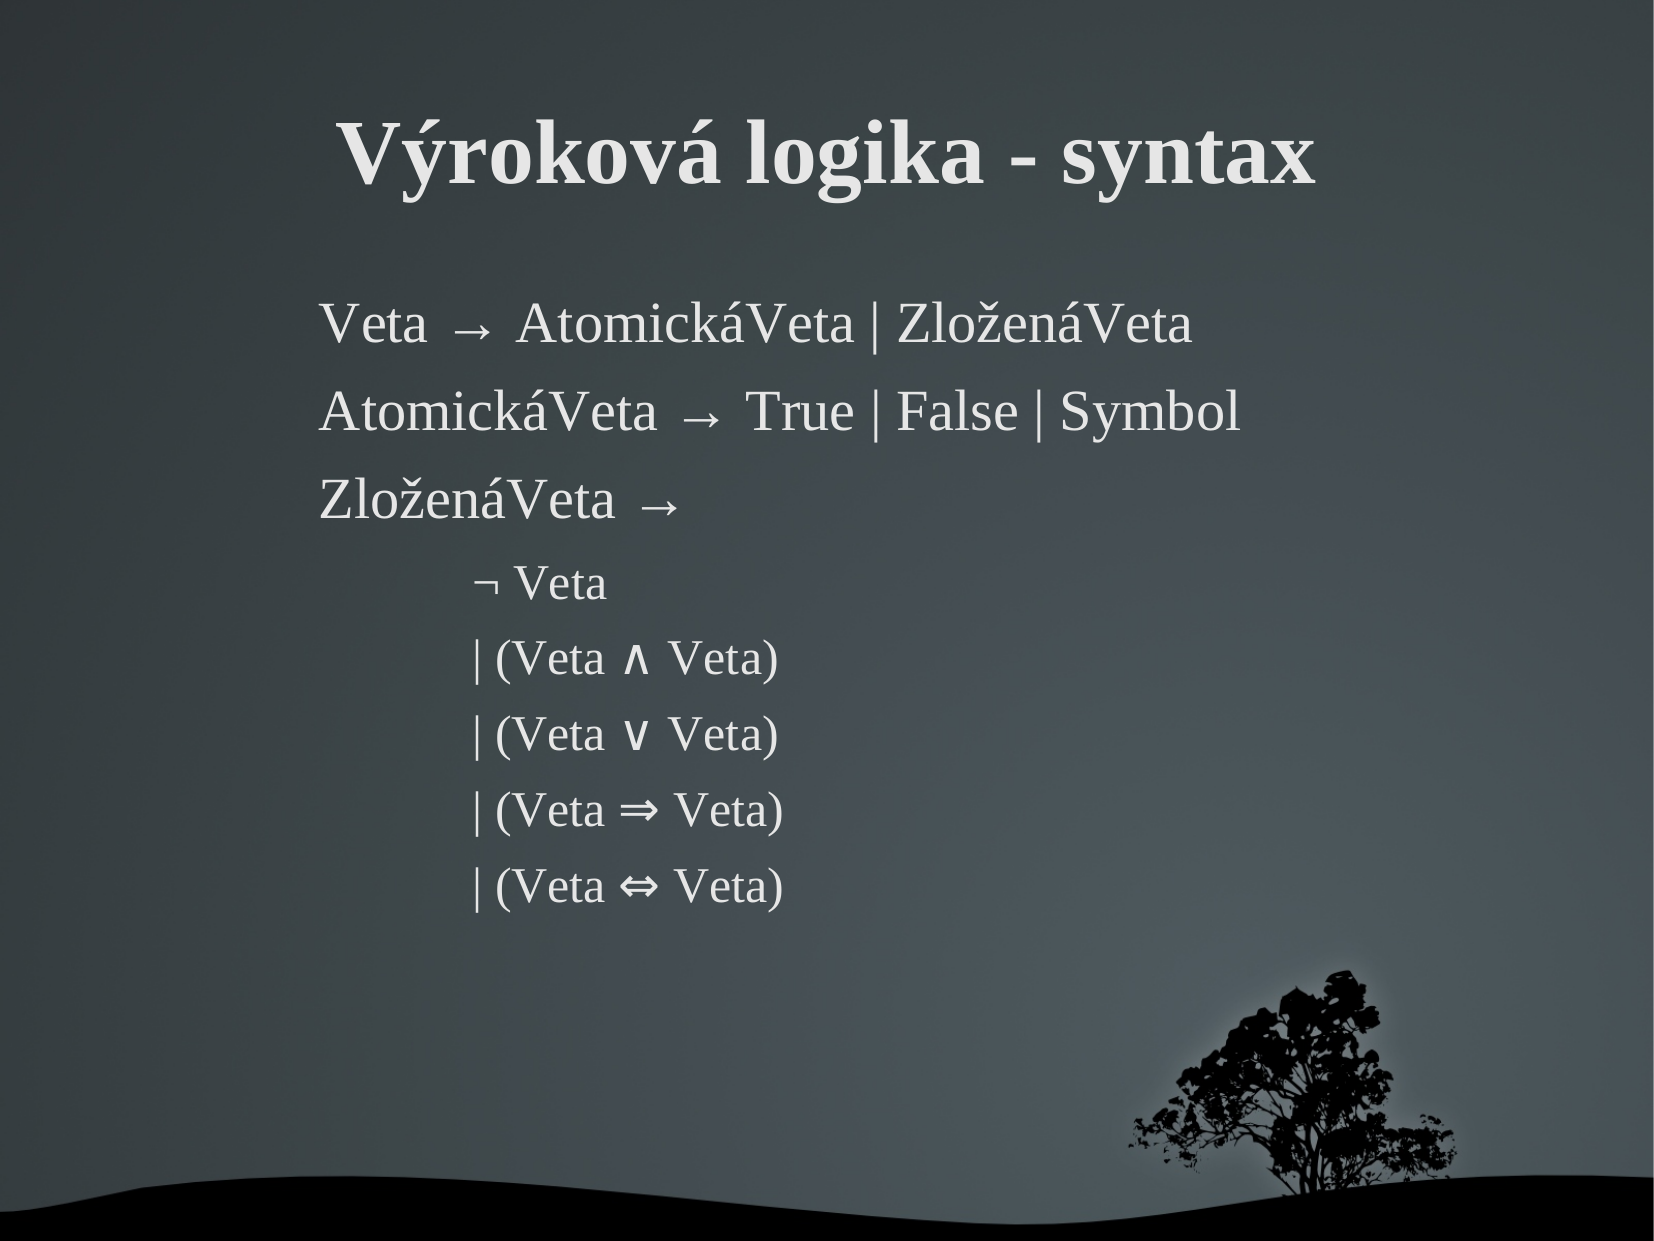

# Výroková logika - syntax
Veta → AtomickáVeta | ZloženáVeta
AtomickáVeta → True | False | Symbol
ZloženáVeta →
¬ Veta
| (Veta ∧ Veta)
| (Veta ∨ Veta)
| (Veta ⇒ Veta)
| (Veta ⇔ Veta)